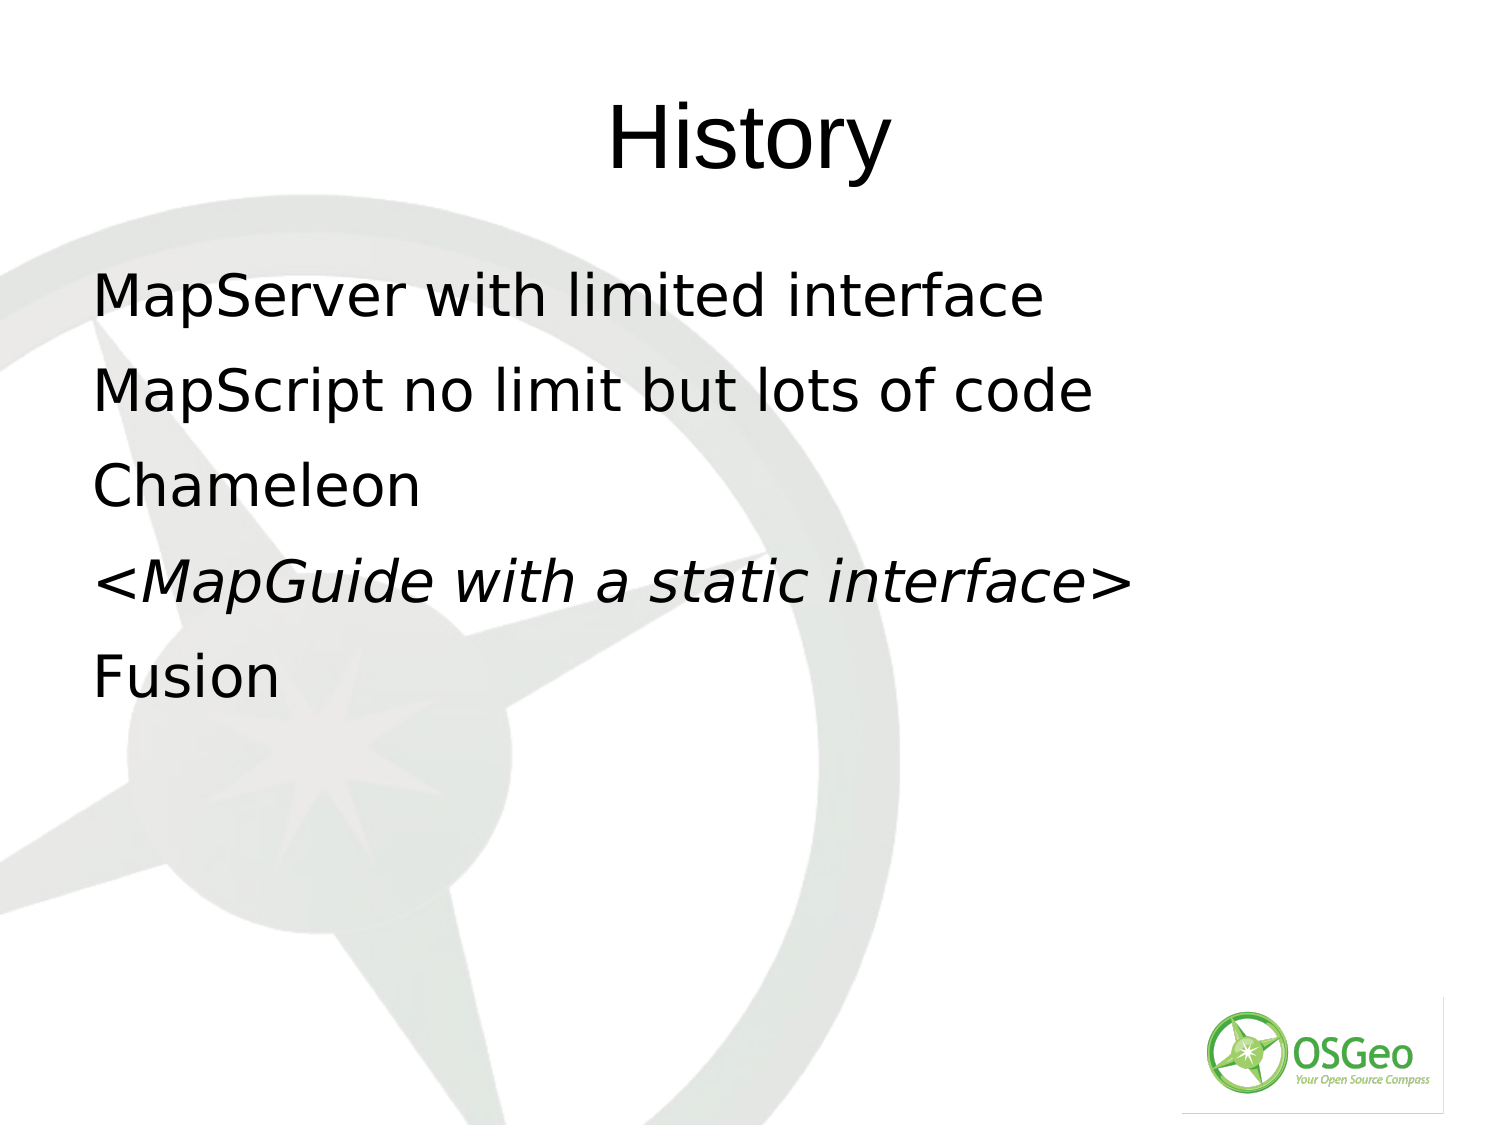

# History
MapServer with limited interface
MapScript no limit but lots of code
Chameleon
<MapGuide with a static interface>
Fusion